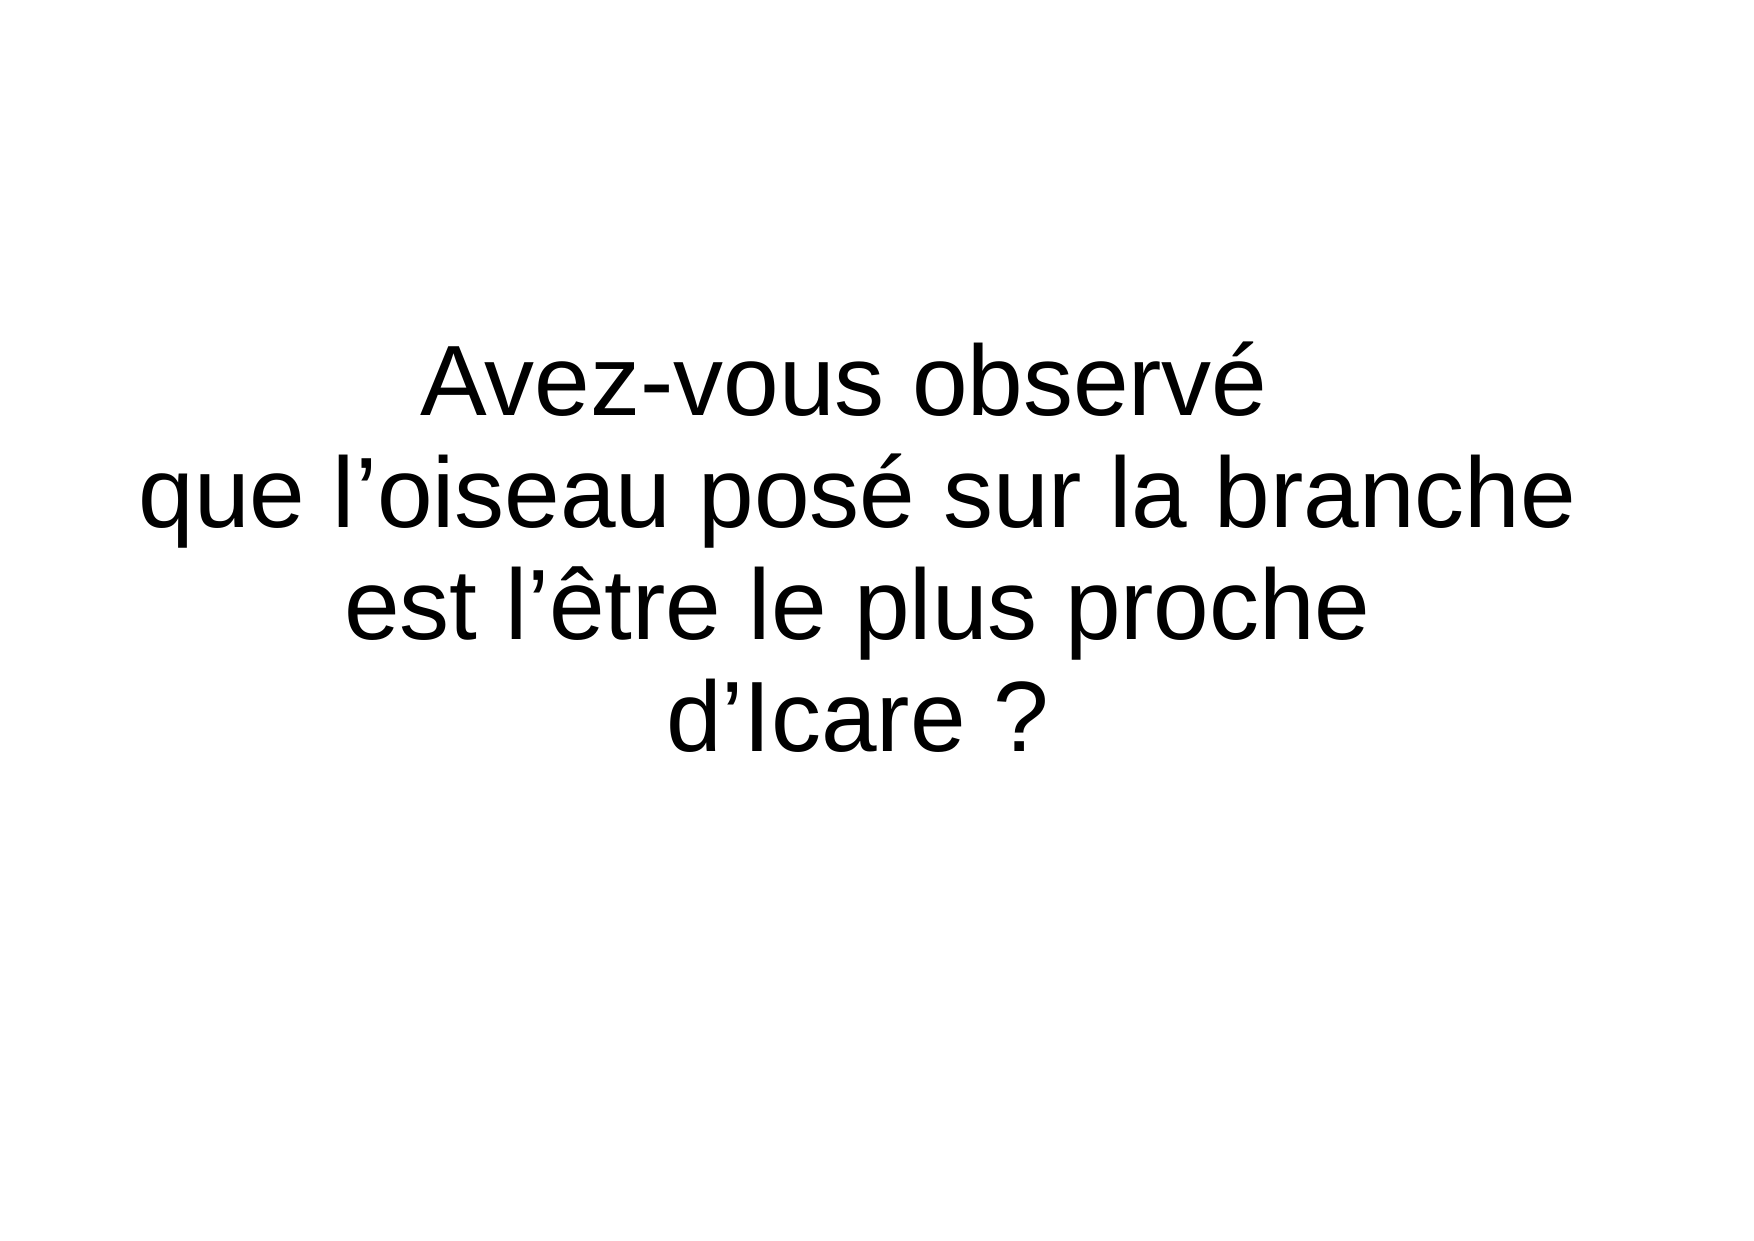

Avez-vous observé
que l’oiseau posé sur la branche
est l’être le plus proche
d’Icare ?